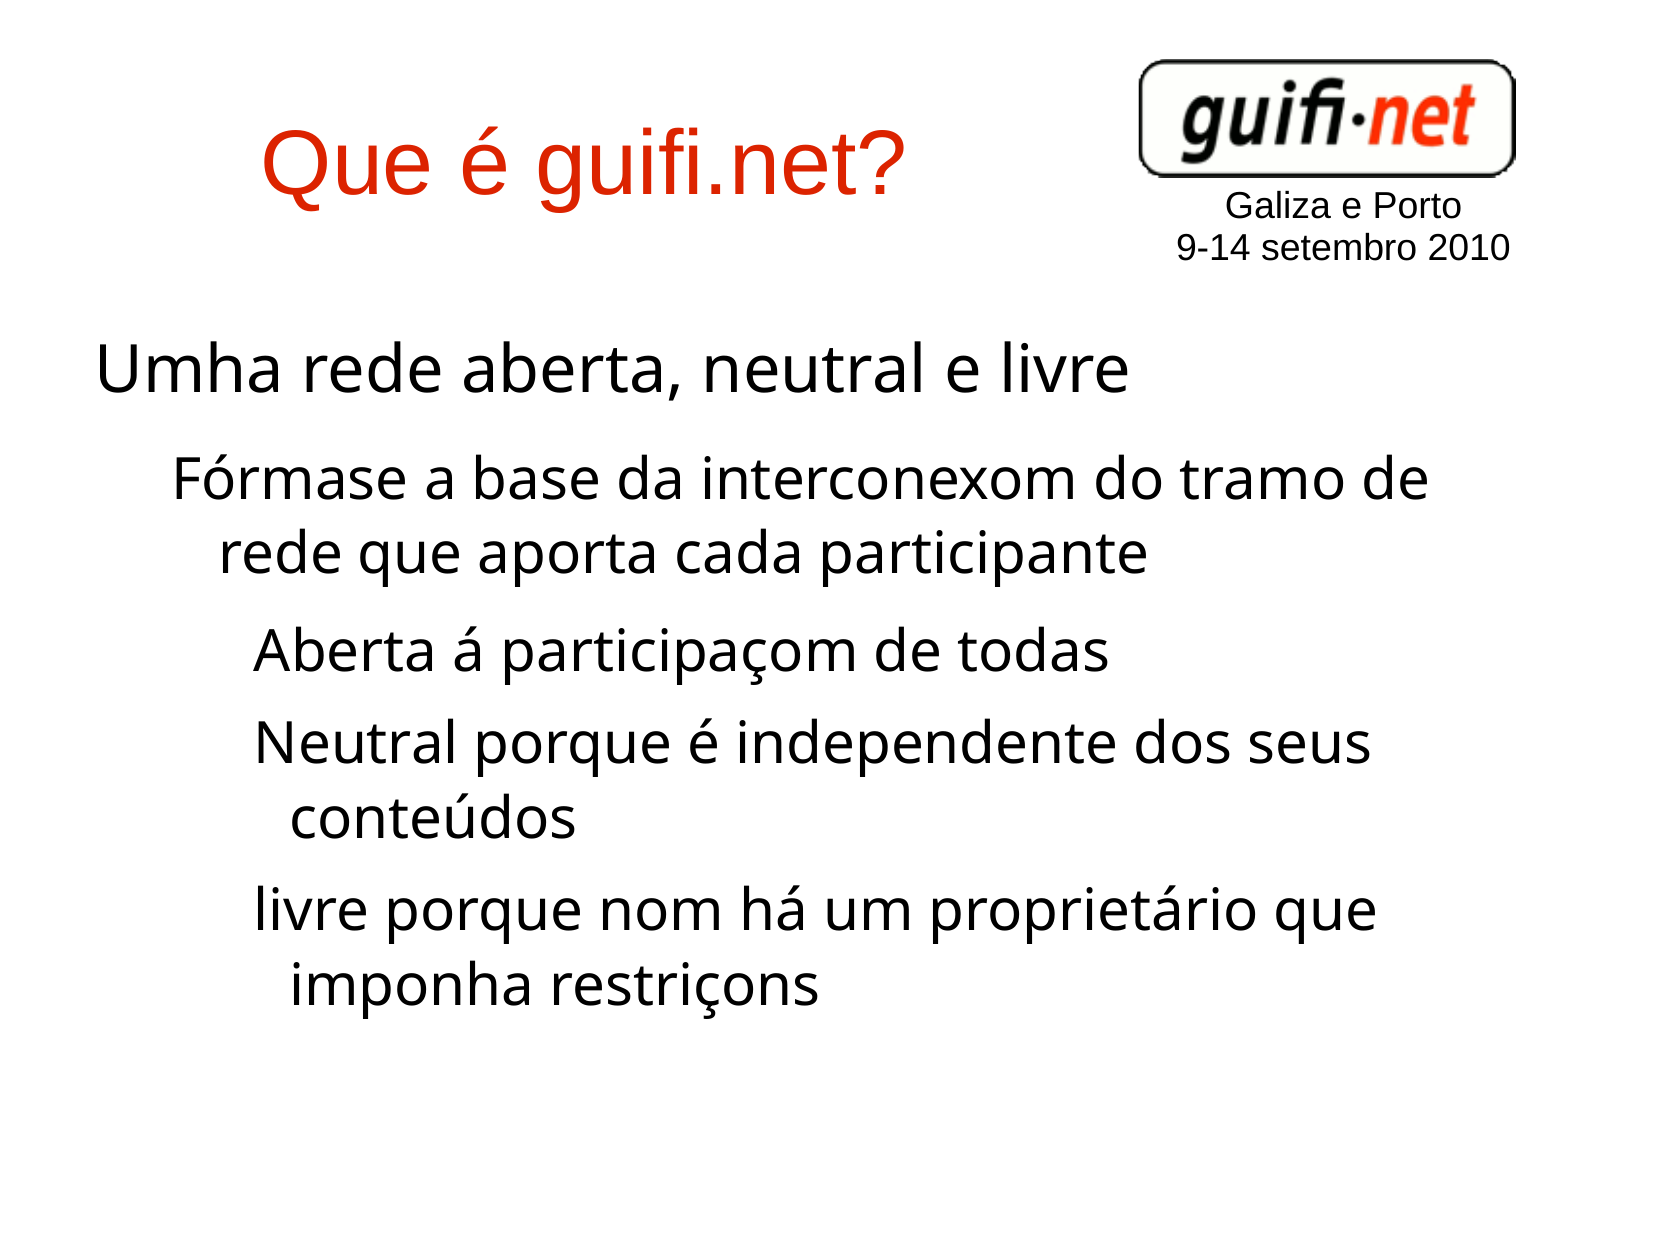

# Que é guifi.net?
Galiza e Porto
9-14 setembro 2010
Umha rede aberta, neutral e livre
Fórmase a base da interconexom do tramo de rede que aporta cada participante
Aberta á participaçom de todas
Neutral porque é independente dos seus conteúdos
livre porque nom há um proprietário que imponha restriçons